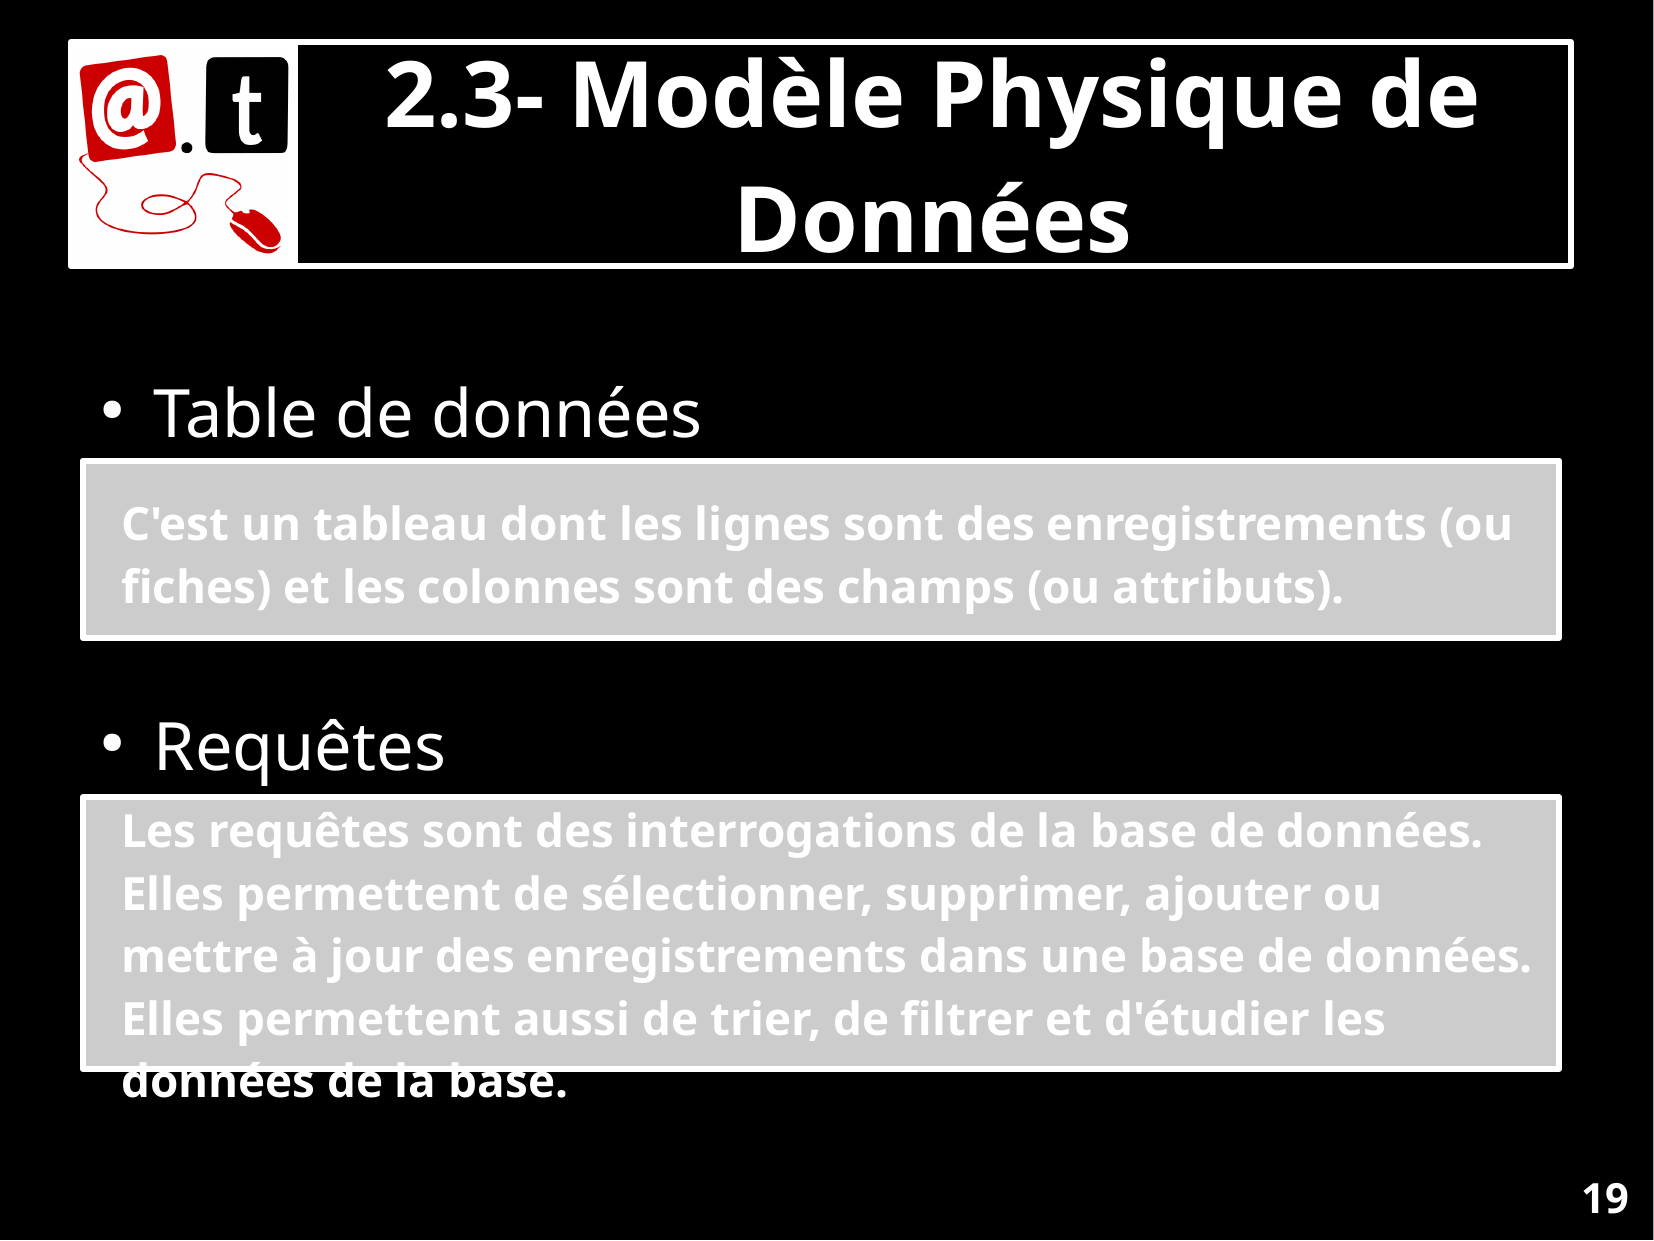

# 2.3- Modèle Physique de Données
Table de données
Requêtes
C'est un tableau dont les lignes sont des enregistrements (ou fiches) et les colonnes sont des champs (ou attributs).
Les requêtes sont des interrogations de la base de données. Elles permettent de sélectionner, supprimer, ajouter ou mettre à jour des enregistrements dans une base de données. Elles permettent aussi de trier, de filtrer et d'étudier les données de la base.
19